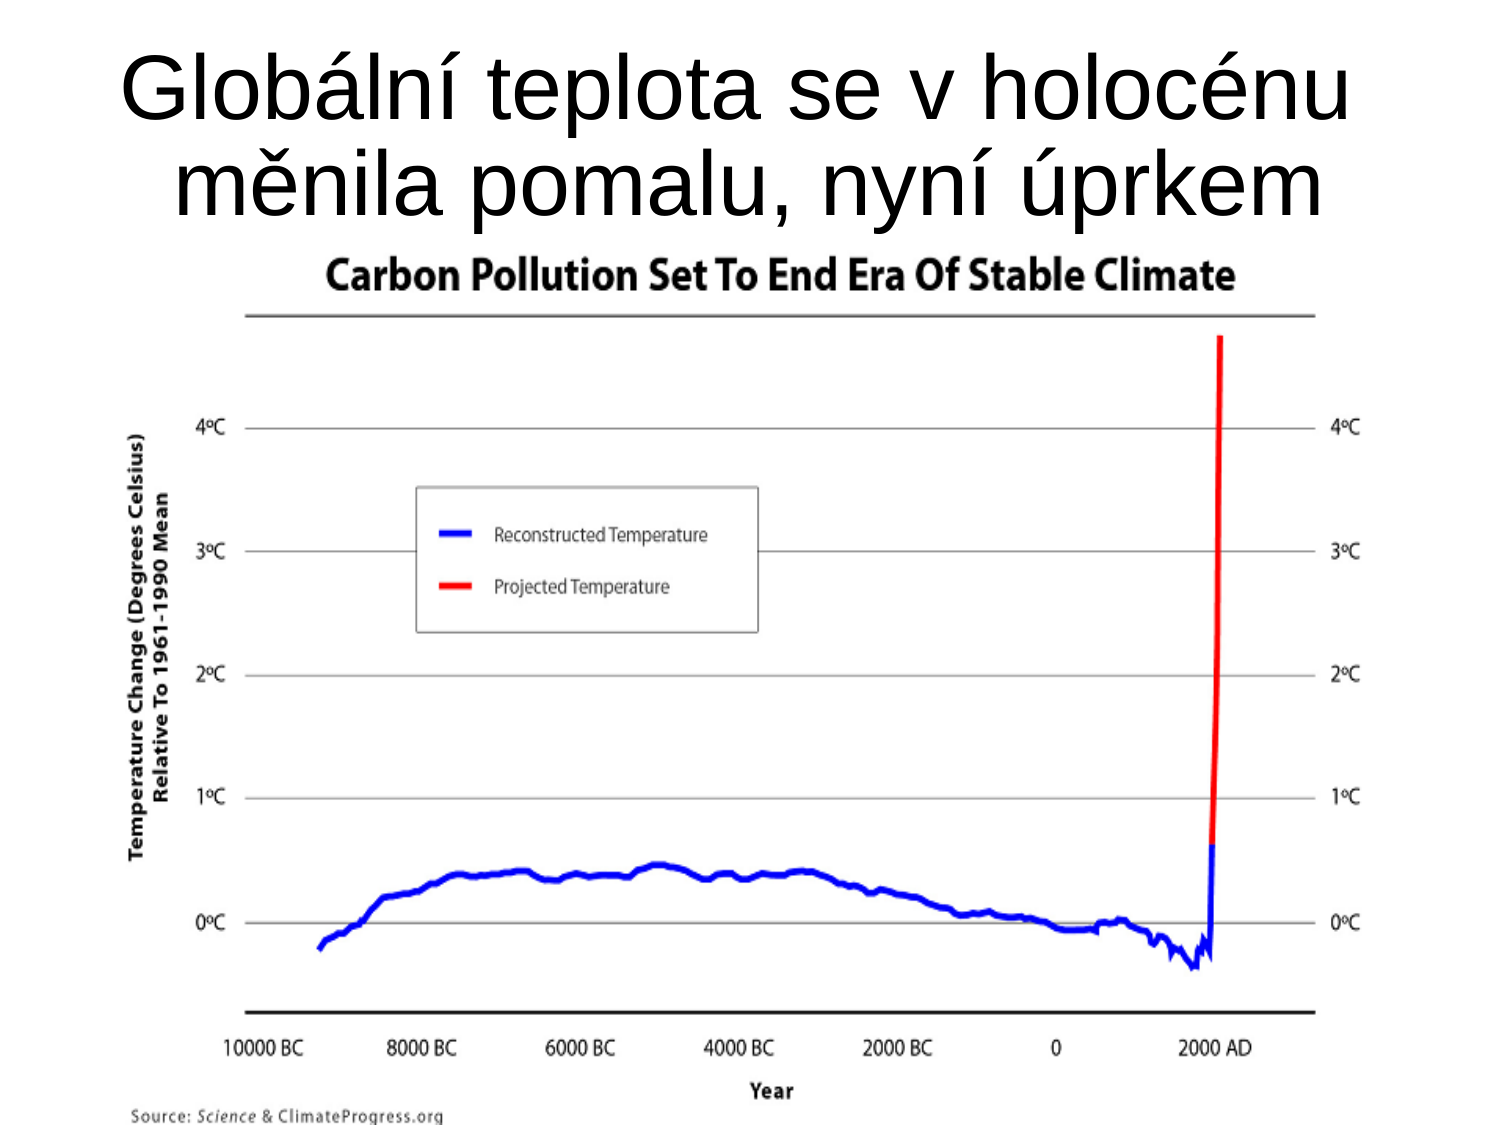

# Globální teplota se v holocénu měnila pomalu, nyní úprkem